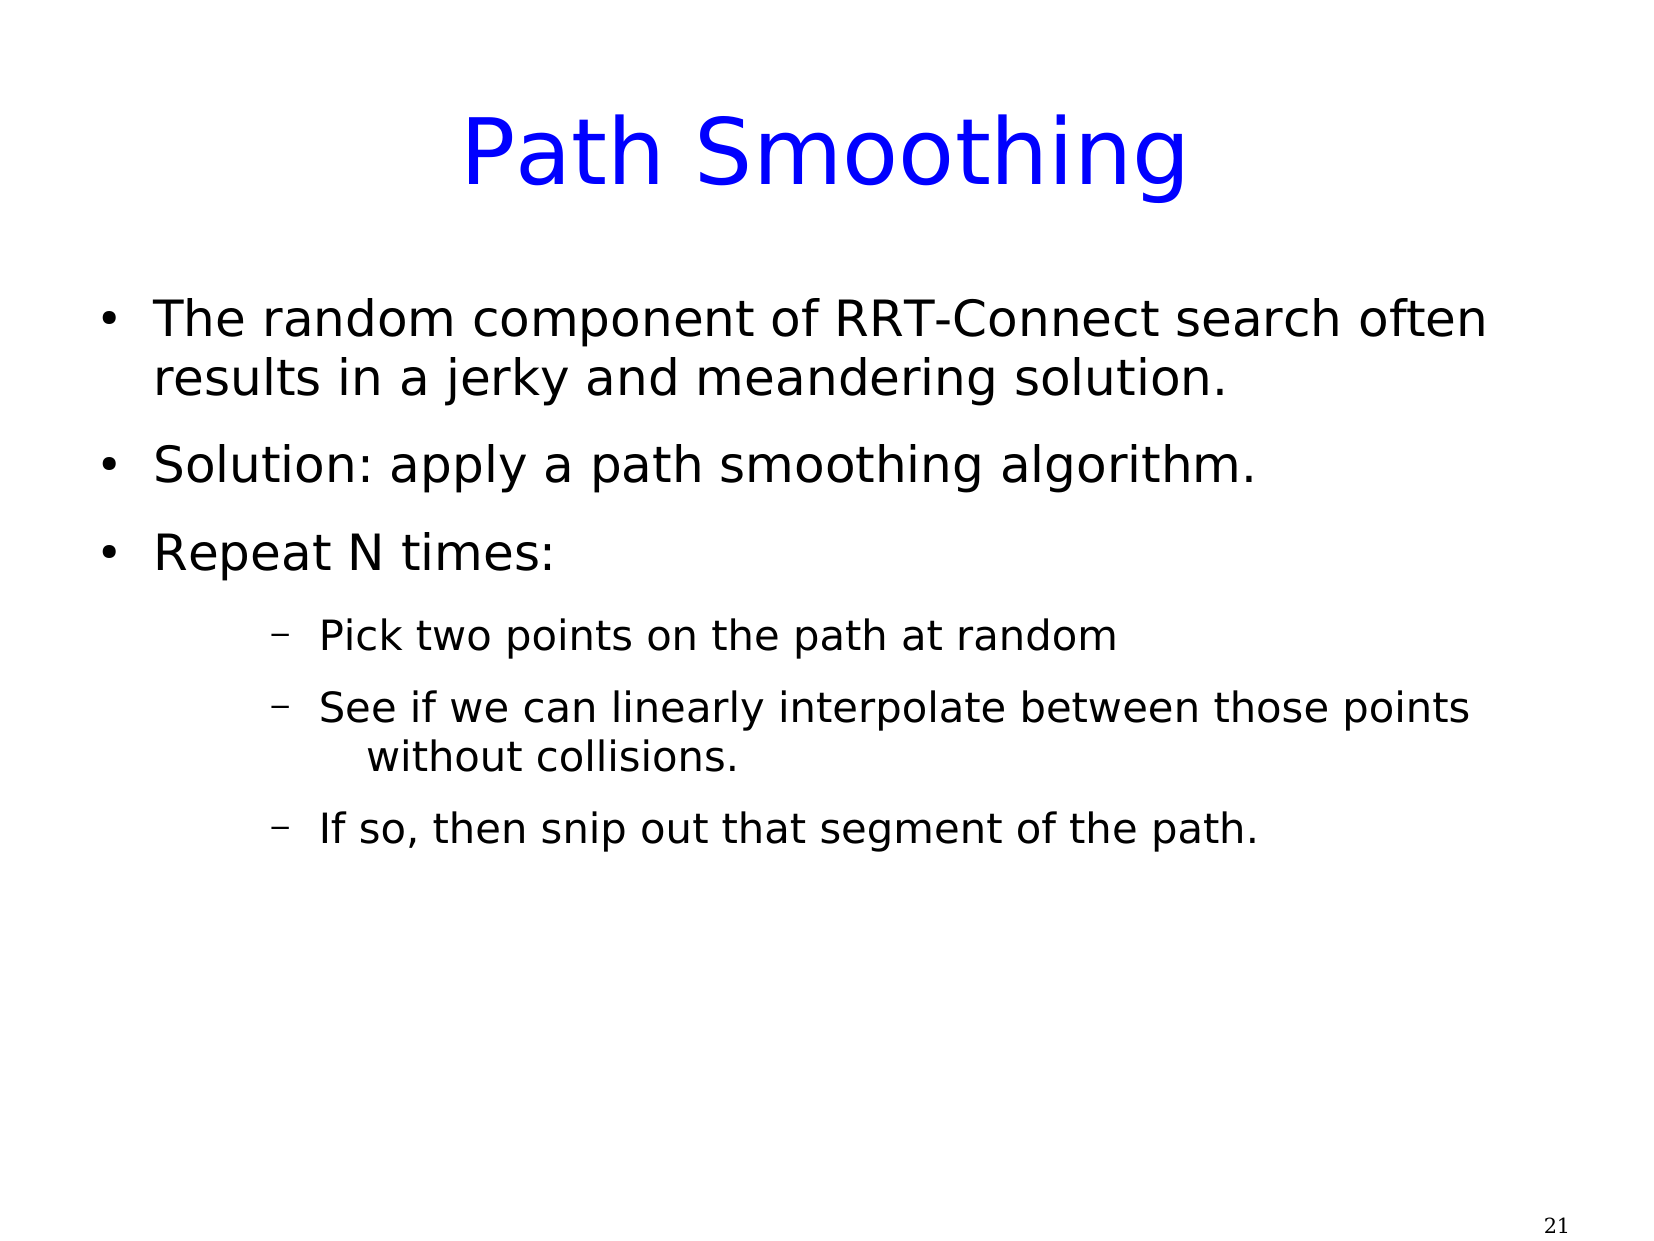

# Path Smoothing
The random component of RRT-Connect search often results in a jerky and meandering solution.
Solution: apply a path smoothing algorithm.
Repeat N times:
Pick two points on the path at random
See if we can linearly interpolate between those points without collisions.
If so, then snip out that segment of the path.
21